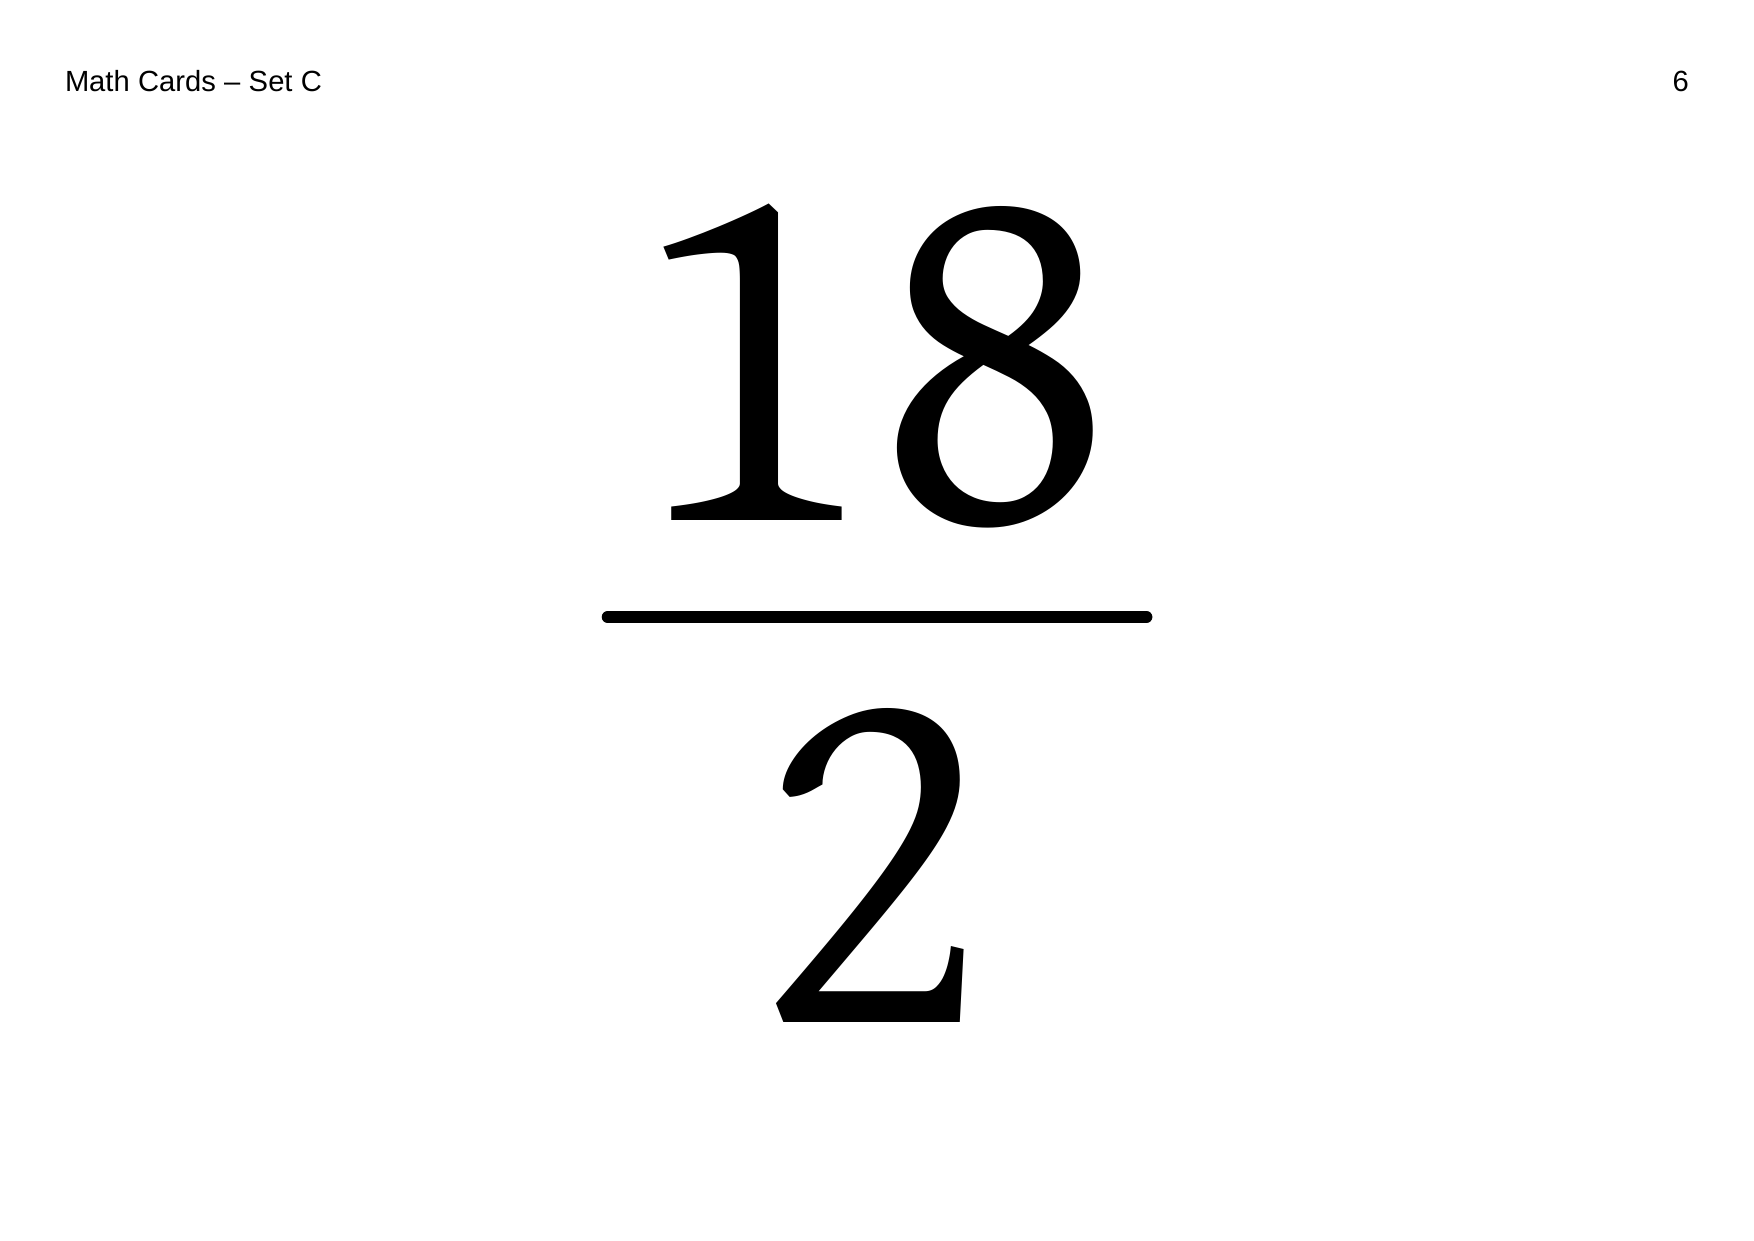

Math Cards – Set C
6
18
2